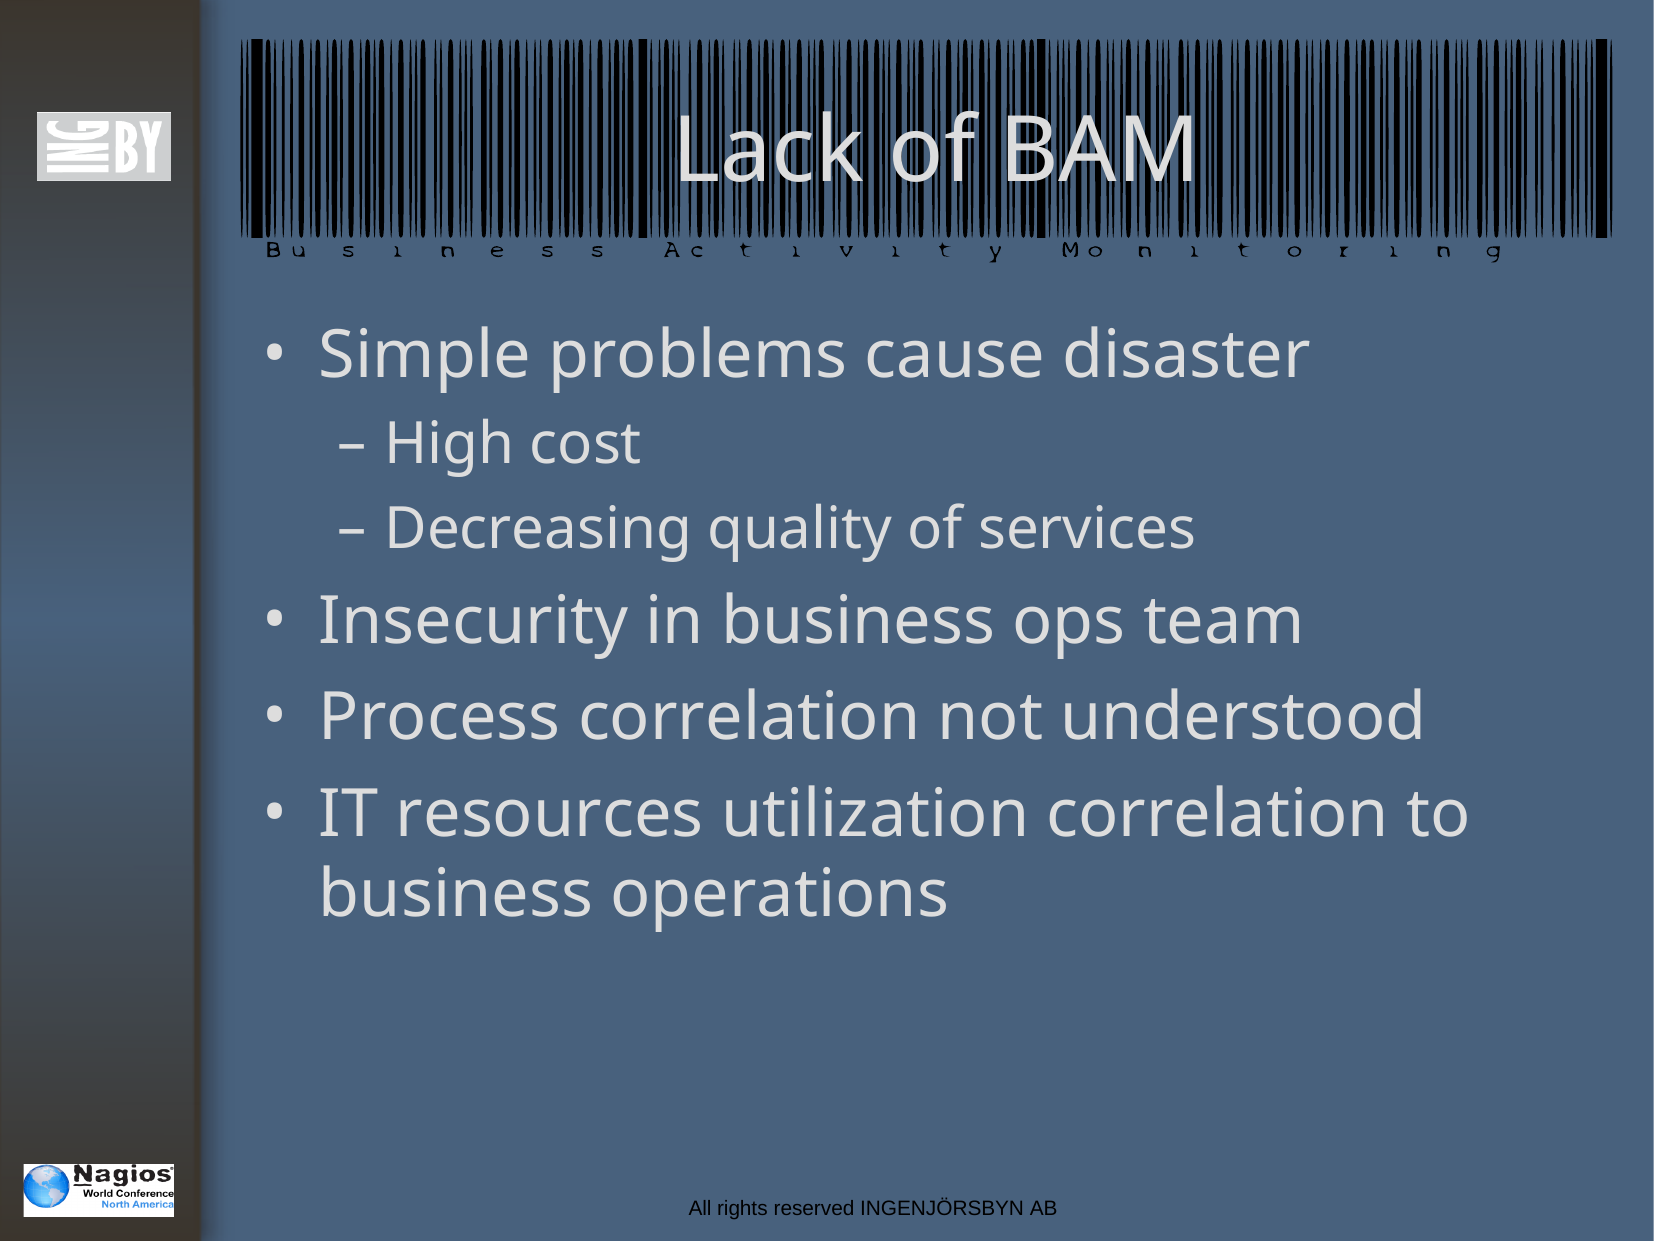

# Lack of BAM
Simple problems cause disaster
High cost
Decreasing quality of services
Insecurity in business ops team
Process correlation not understood
IT resources utilization correlation to business operations